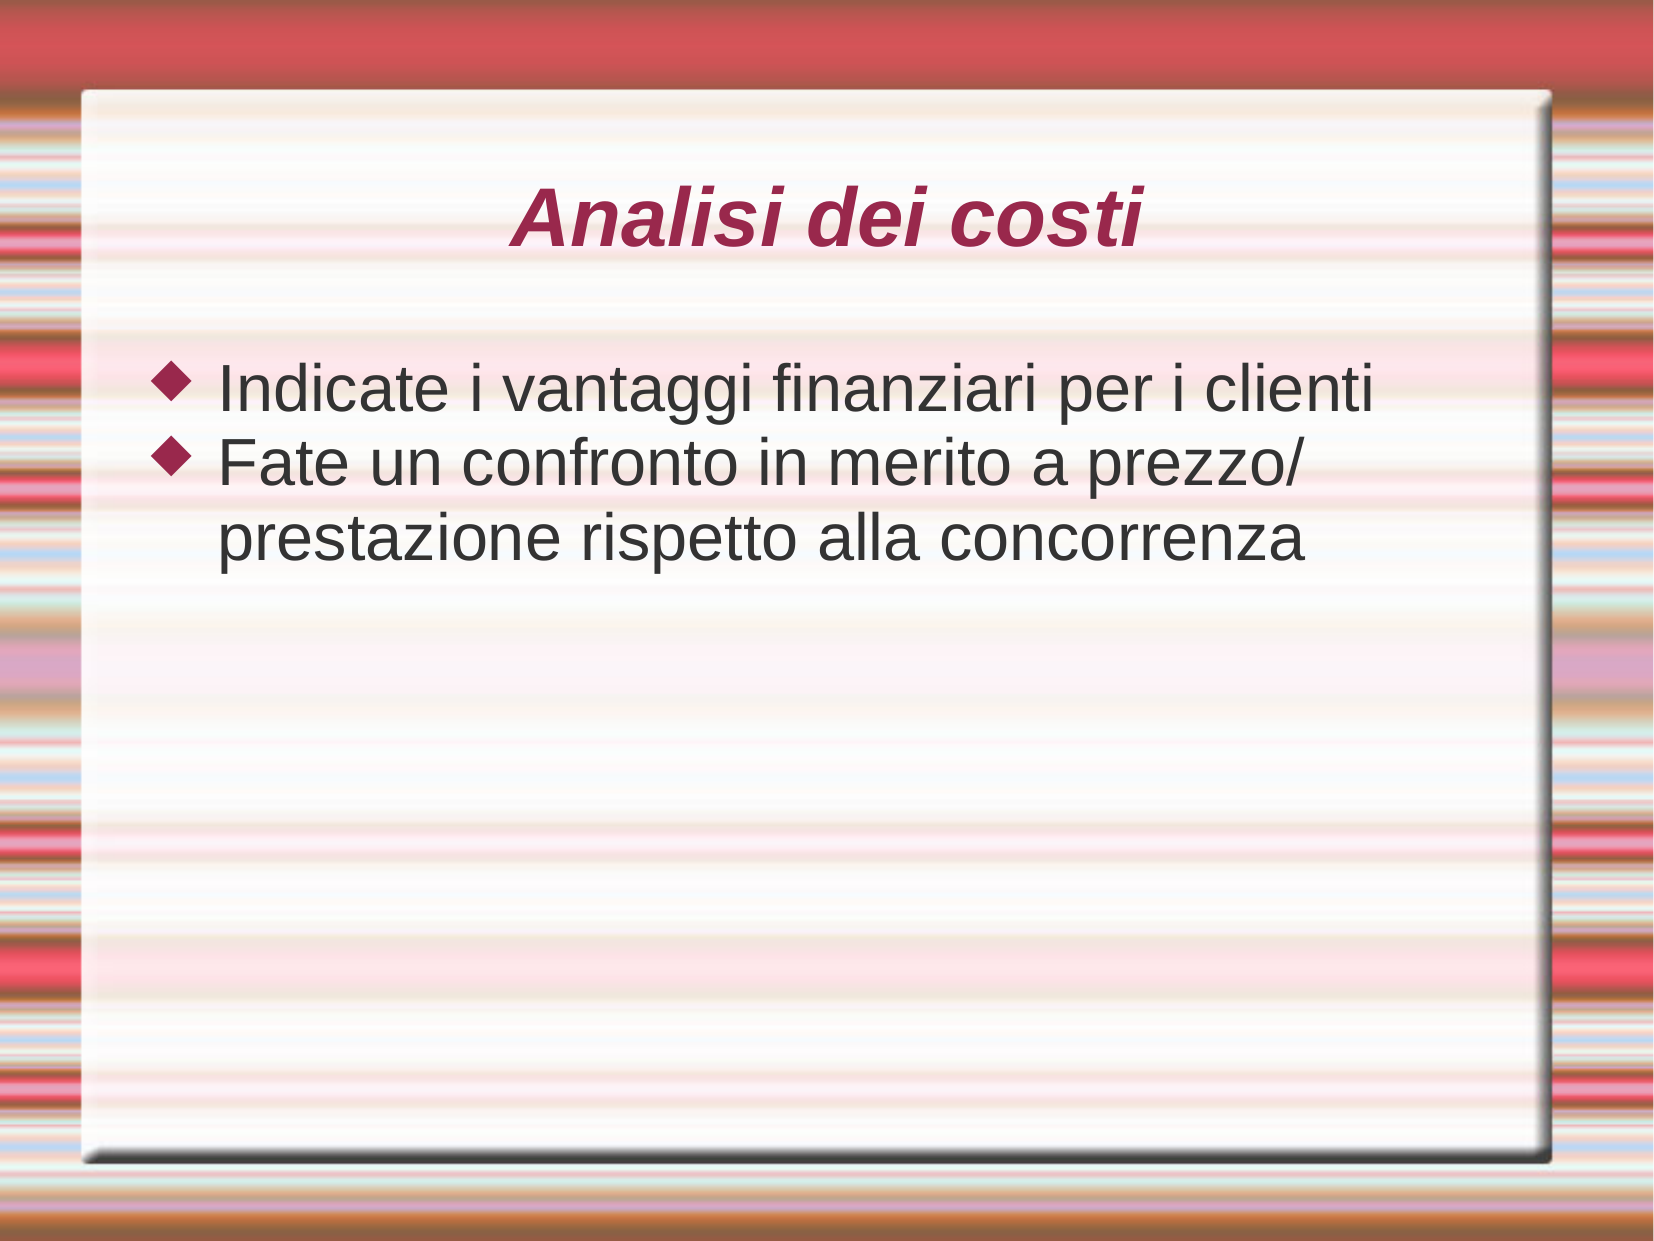

# Analisi dei costi
Indicate i vantaggi finanziari per i clienti
Fate un confronto in merito a prezzo/prestazione rispetto alla concorrenza